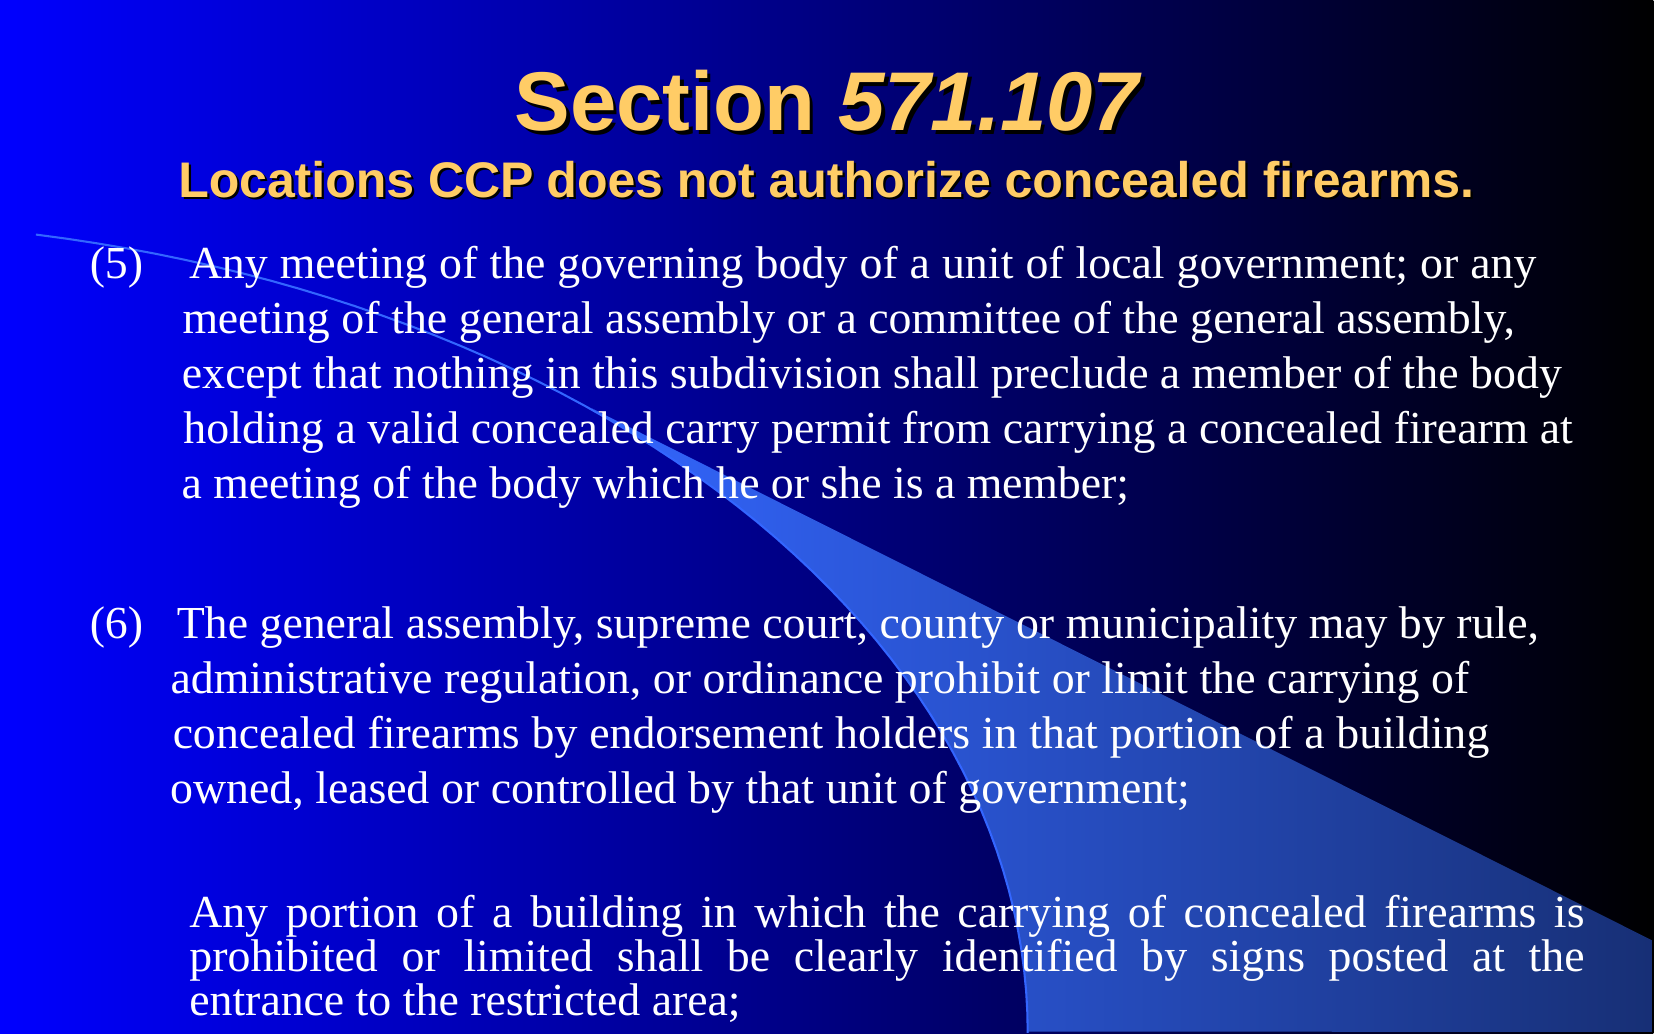

# Section 571.107 Locations CCP does not authorize concealed firearms.
(5) Any meeting of the governing body of a unit of local government; or any meeting of the general assembly or a committee of the general assembly, except that nothing in this subdivision shall preclude a member of the body holding a valid concealed carry permit from carrying a concealed firearm at a meeting of the body which he or she is a member;
(6) The general assembly, supreme court, county or municipality may by rule, administrative regulation, or ordinance prohibit or limit the carrying of concealed firearms by endorsement holders in that portion of a building owned, leased or controlled by that unit of government;
Any portion of a building in which the carrying of concealed firearms is prohibited or limited shall be clearly identified by signs posted at the entrance to the restricted area;